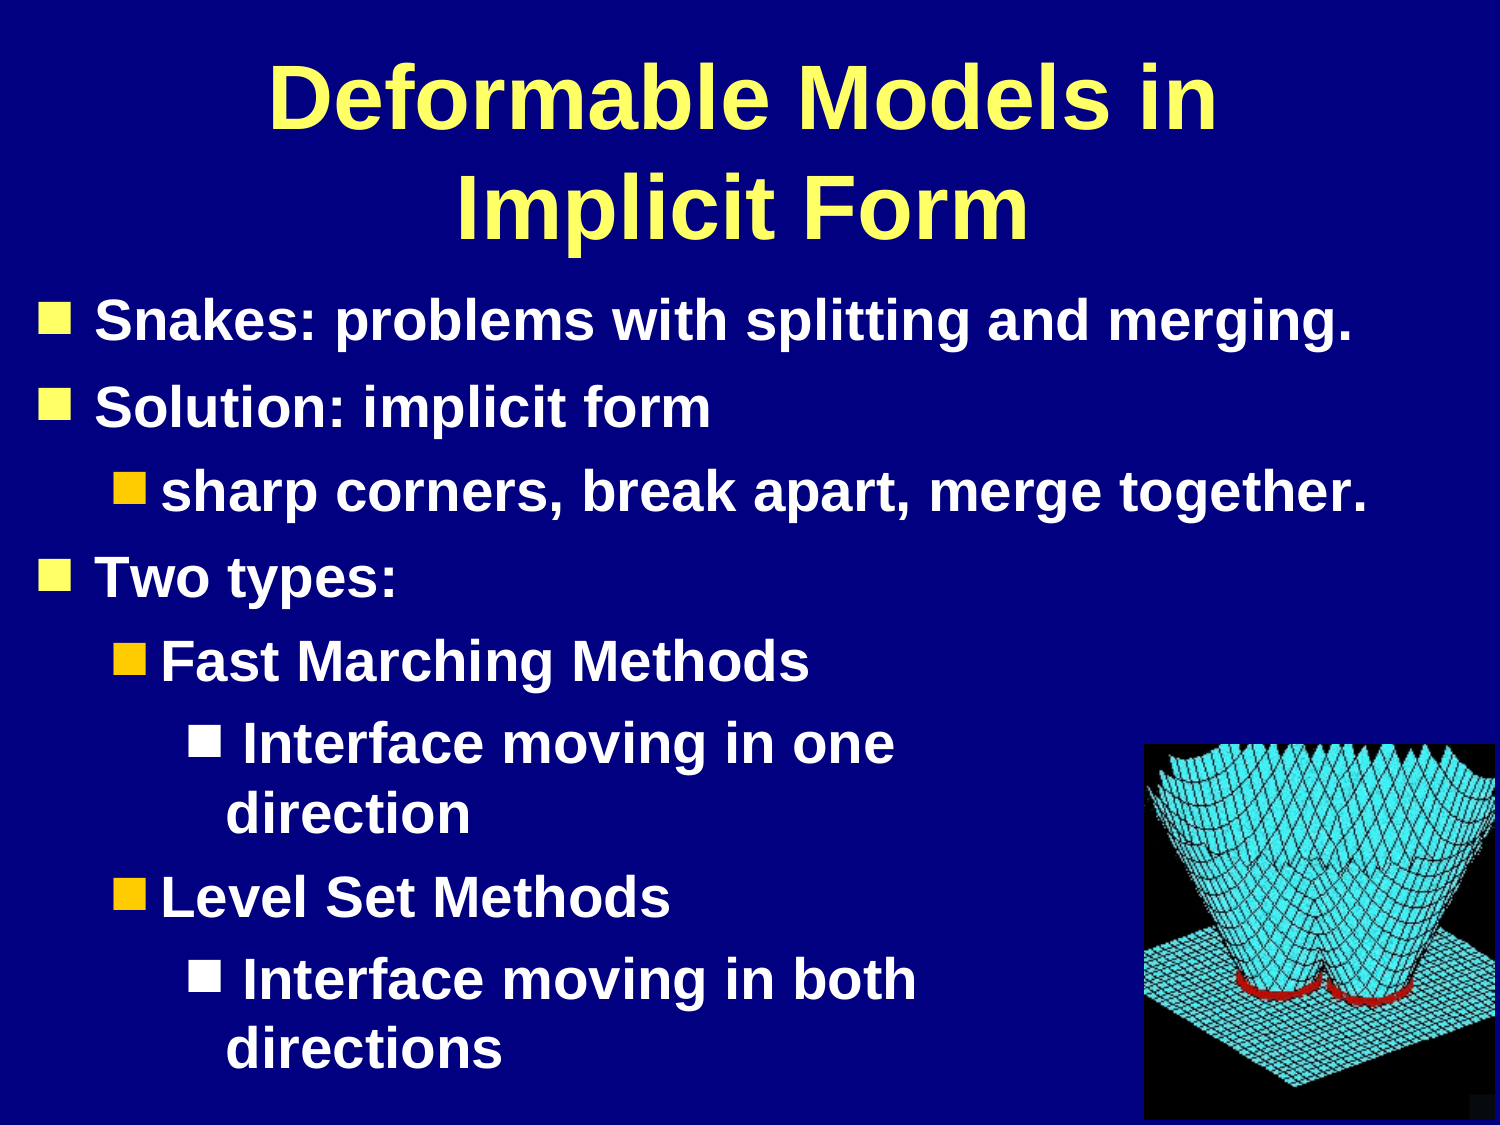

# Deformable Models in Implicit Form
Snakes: problems with splitting and merging.
Solution: implicit form
sharp corners, break apart, merge together.
Two types:
Fast Marching Methods
 Interface moving in one 			direction
Level Set Methods
 Interface moving in both 			directions